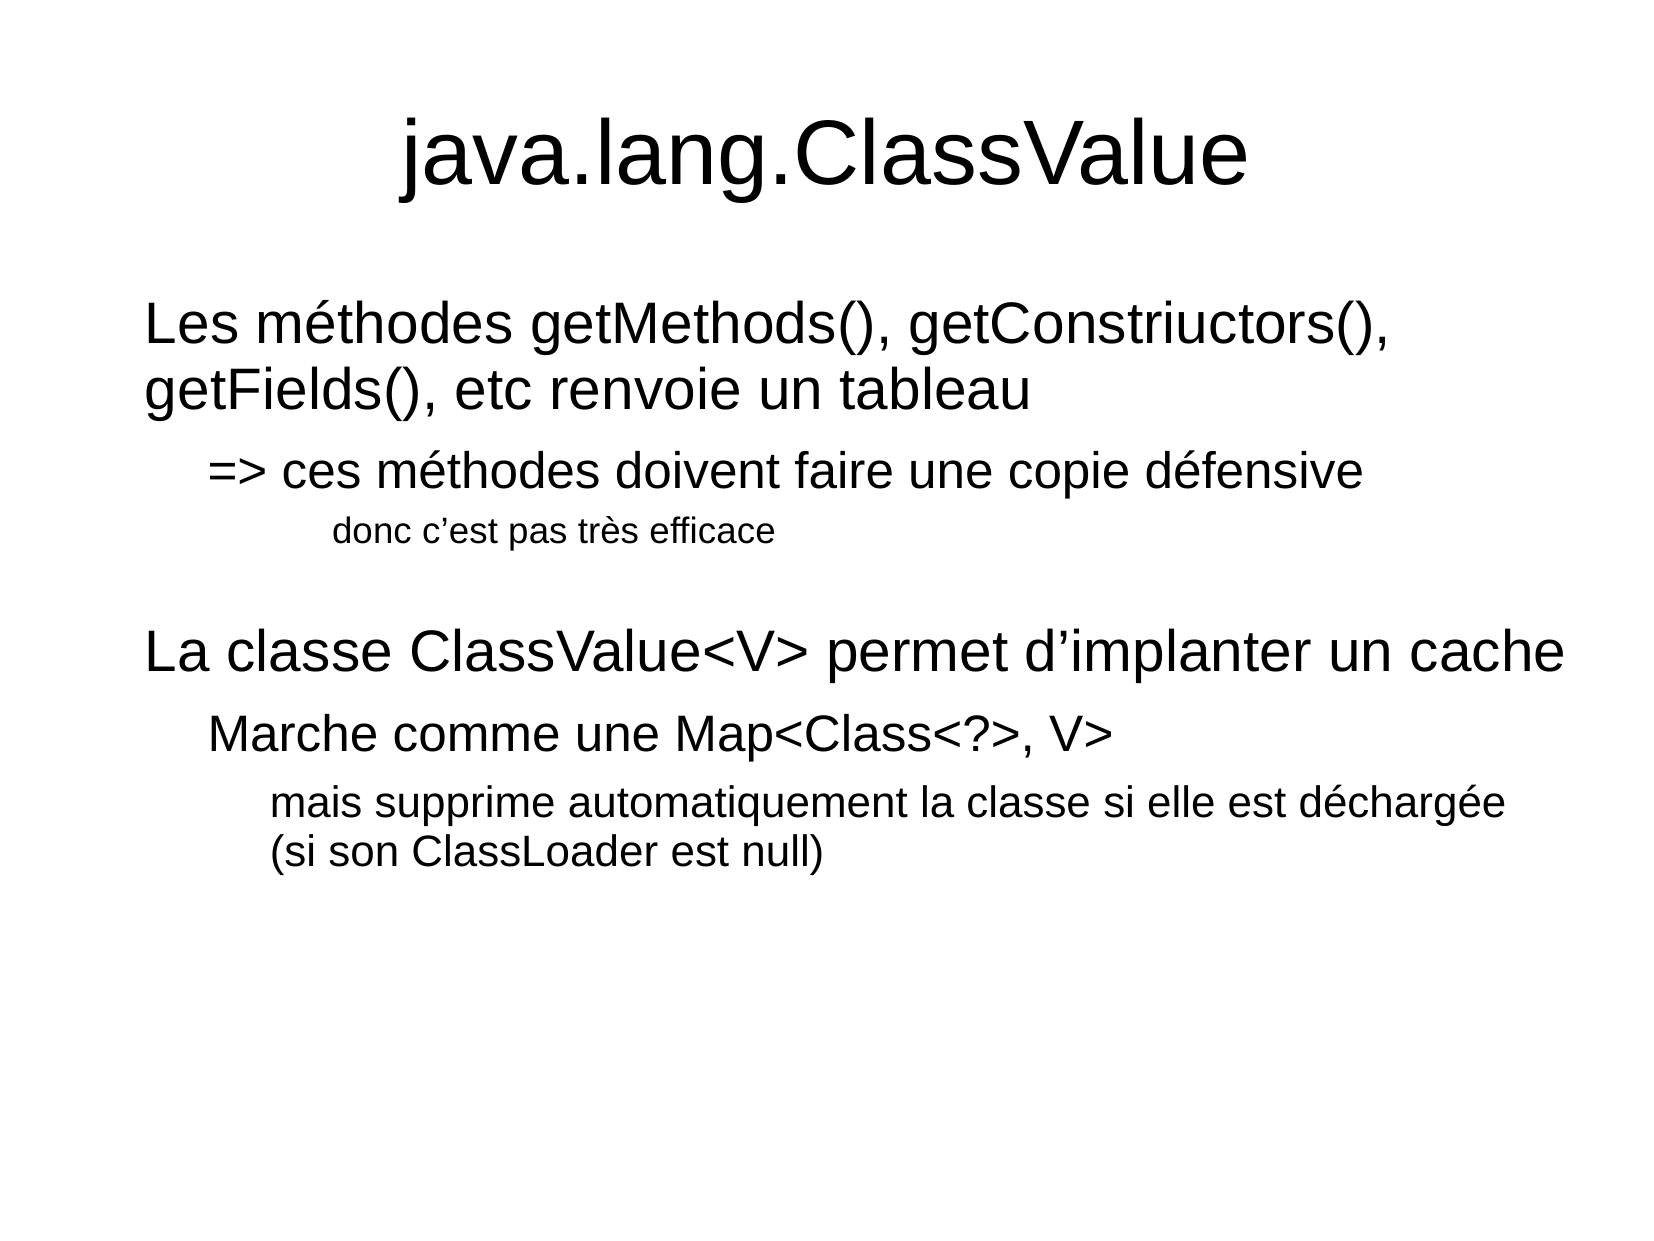

# java.lang.ClassValue
Les méthodes getMethods(), getConstriuctors(), getFields(), etc renvoie un tableau
=> ces méthodes doivent faire une copie défensive
donc c’est pas très efficace
La classe ClassValue<V> permet d’implanter un cache
Marche comme une Map<Class<?>, V>
mais supprime automatiquement la classe si elle est déchargée
(si son ClassLoader est null)